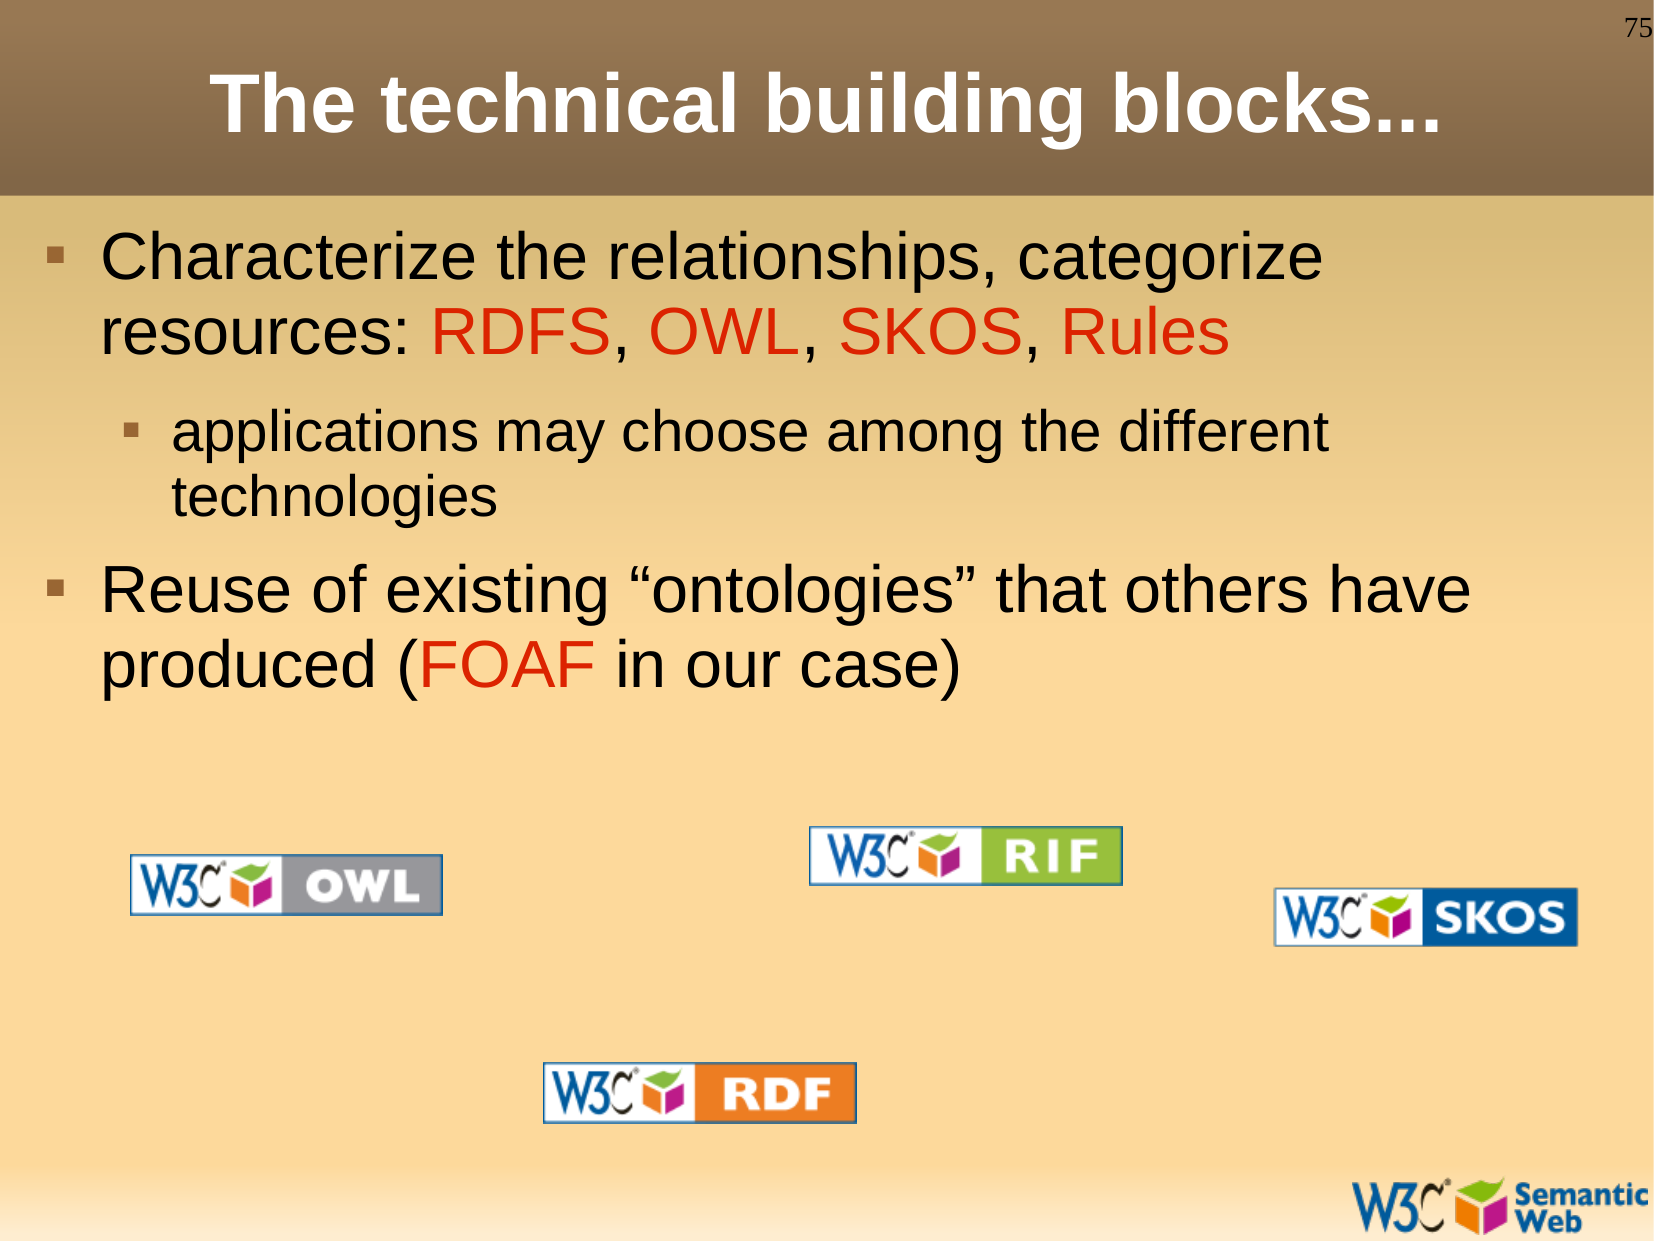

# The technical building blocks...
75
Characterize the relationships, categorize resources: RDFS, OWL, SKOS, Rules
applications may choose among the different technologies
Reuse of existing “ontologies” that others have produced (FOAF in our case)